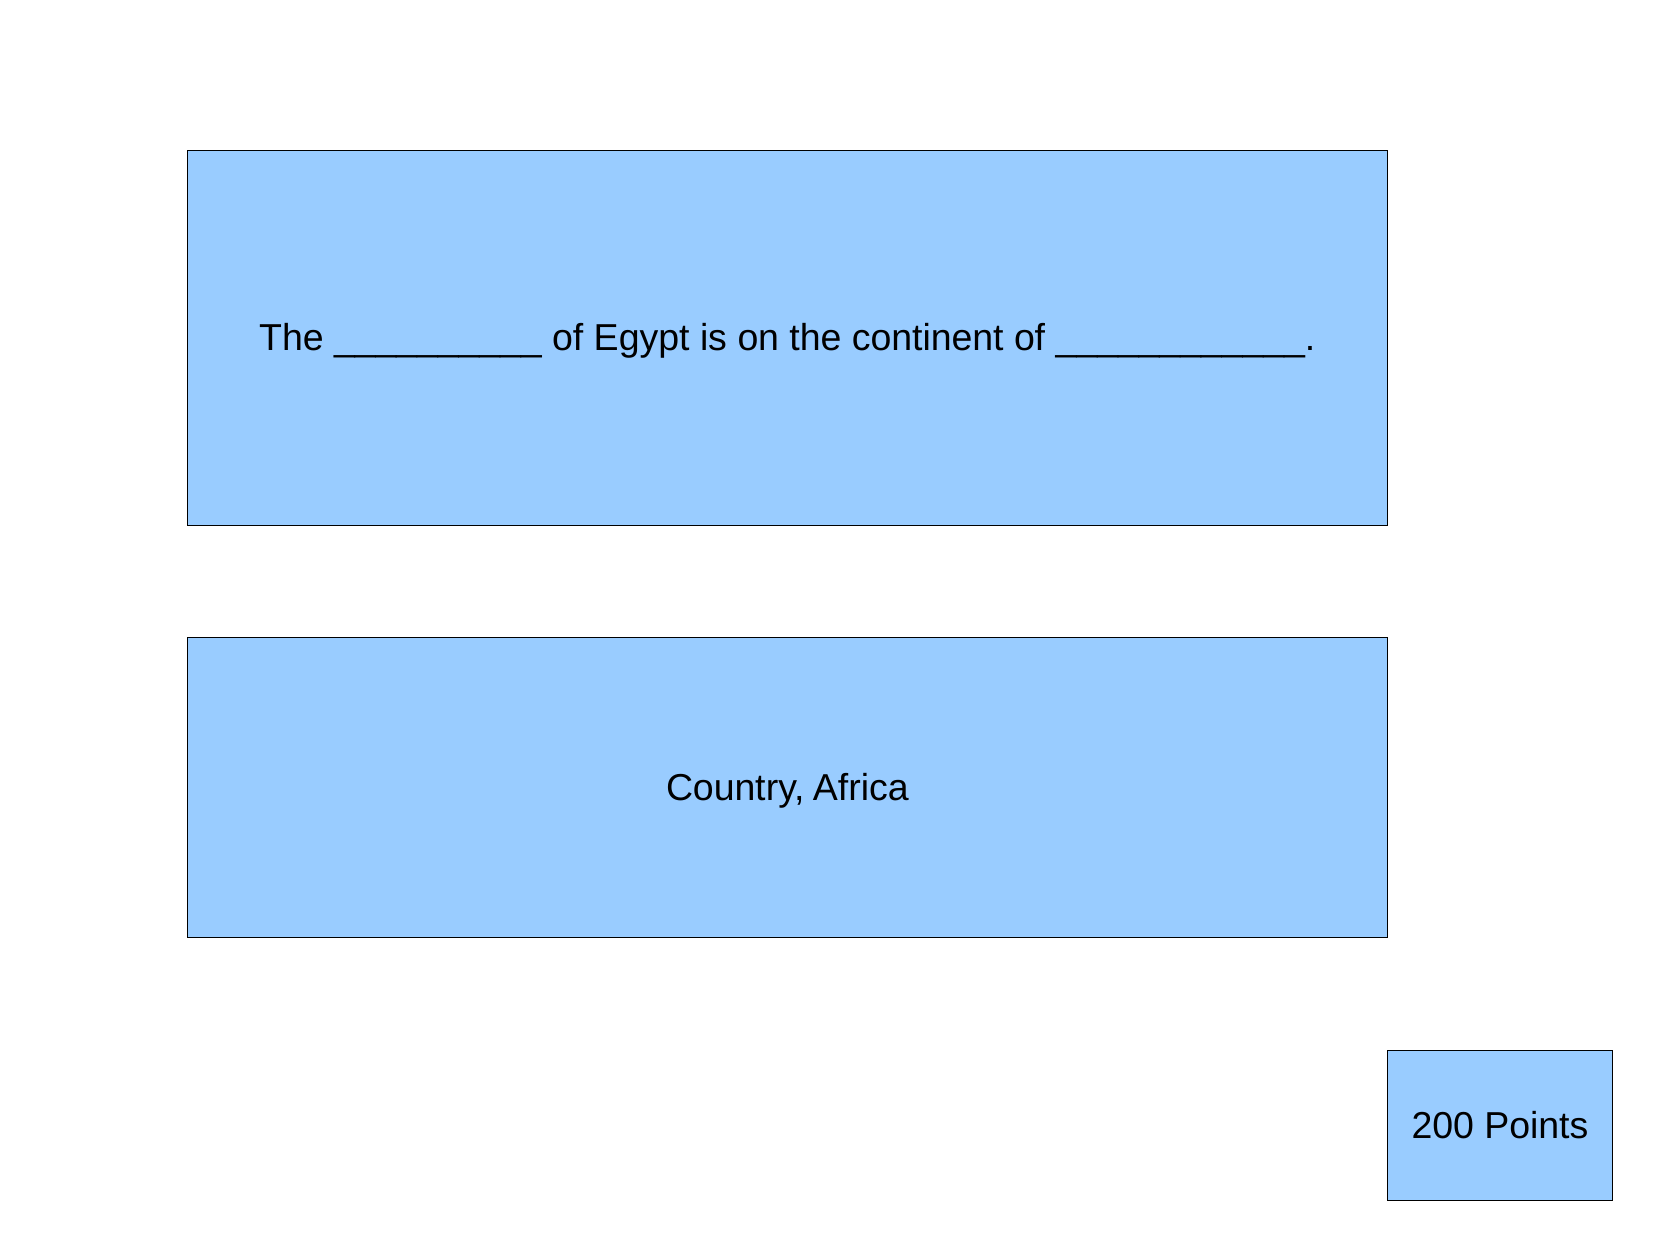

The __________ of Egypt is on the continent of ____________.
Country, Africa
200 Points